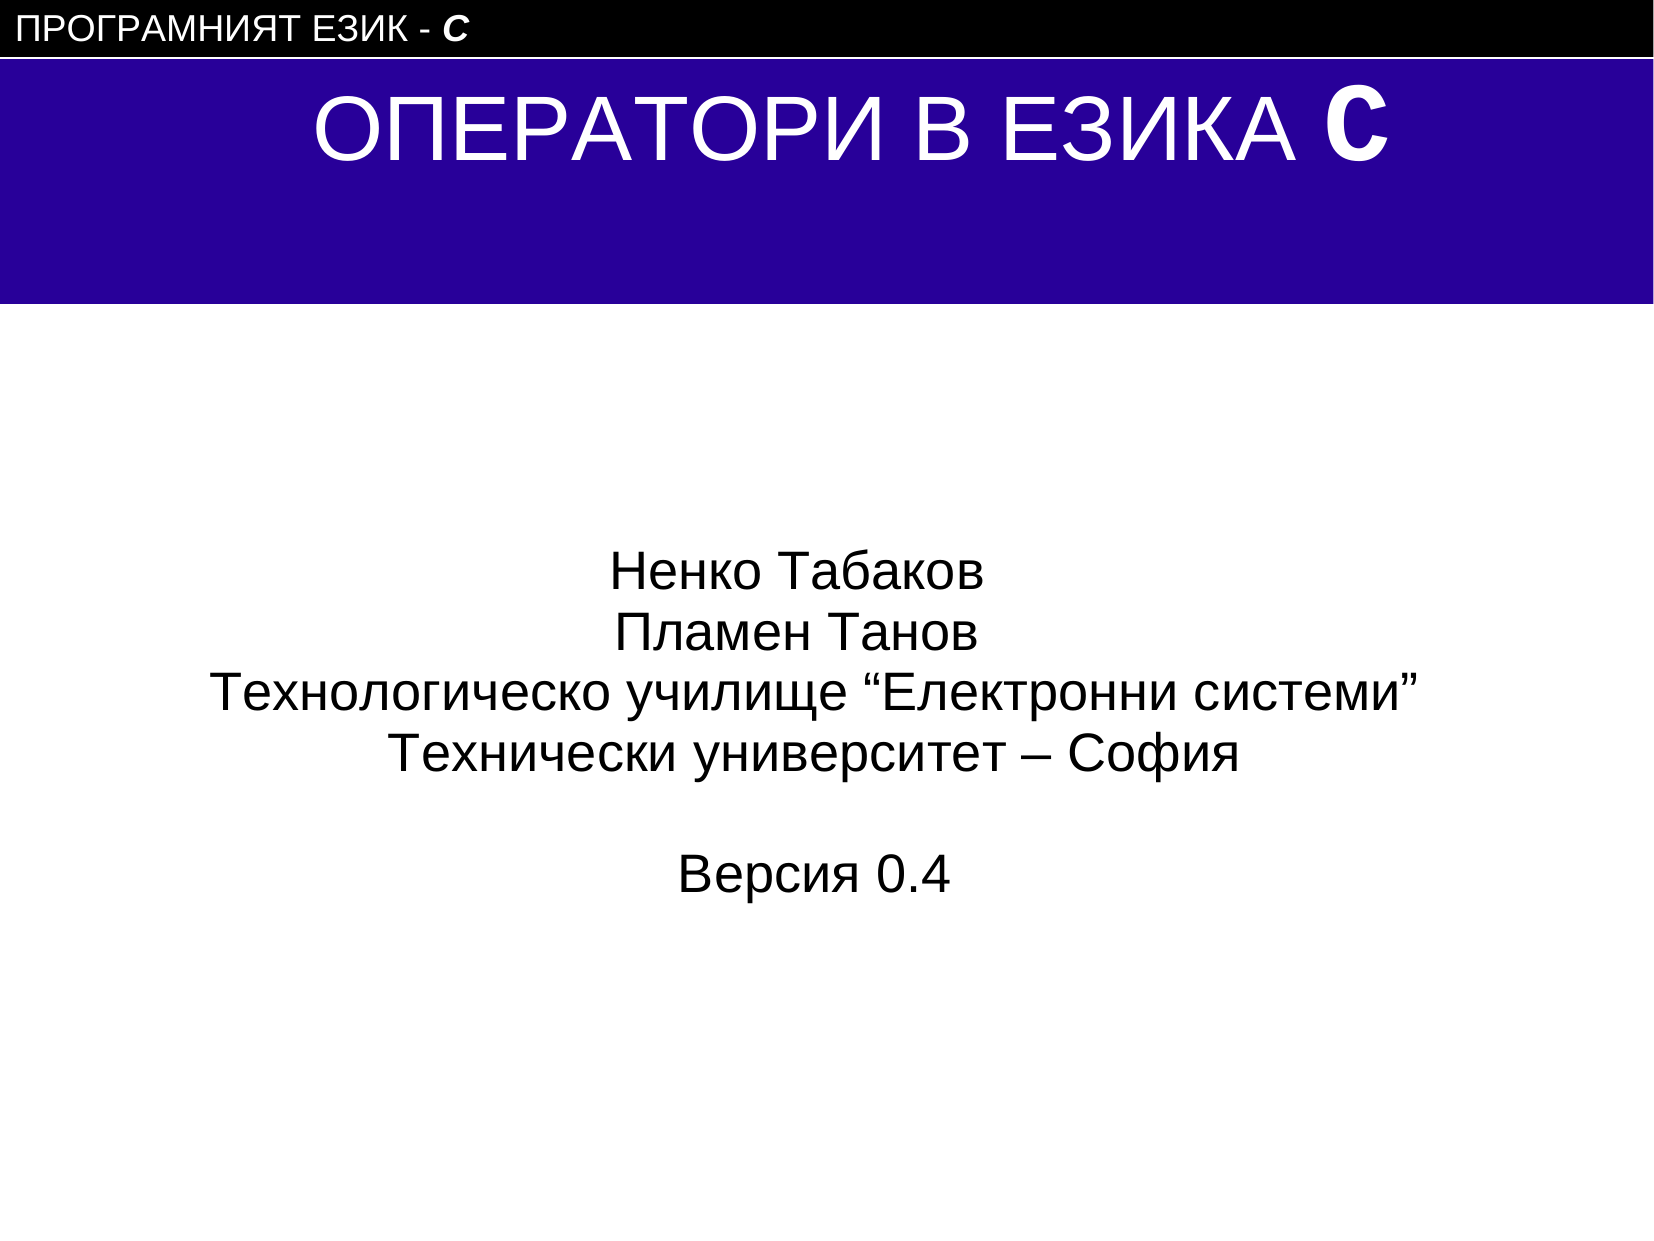

ПРОГРАМНИЯT ЕЗИК - С
			 ОПЕРАТОРИ В ЕЗИКА С
Ненко Табаков
Пламен Танов
Технологическо училище “Електронни системи”
Технически университет – София
Версия 0.4